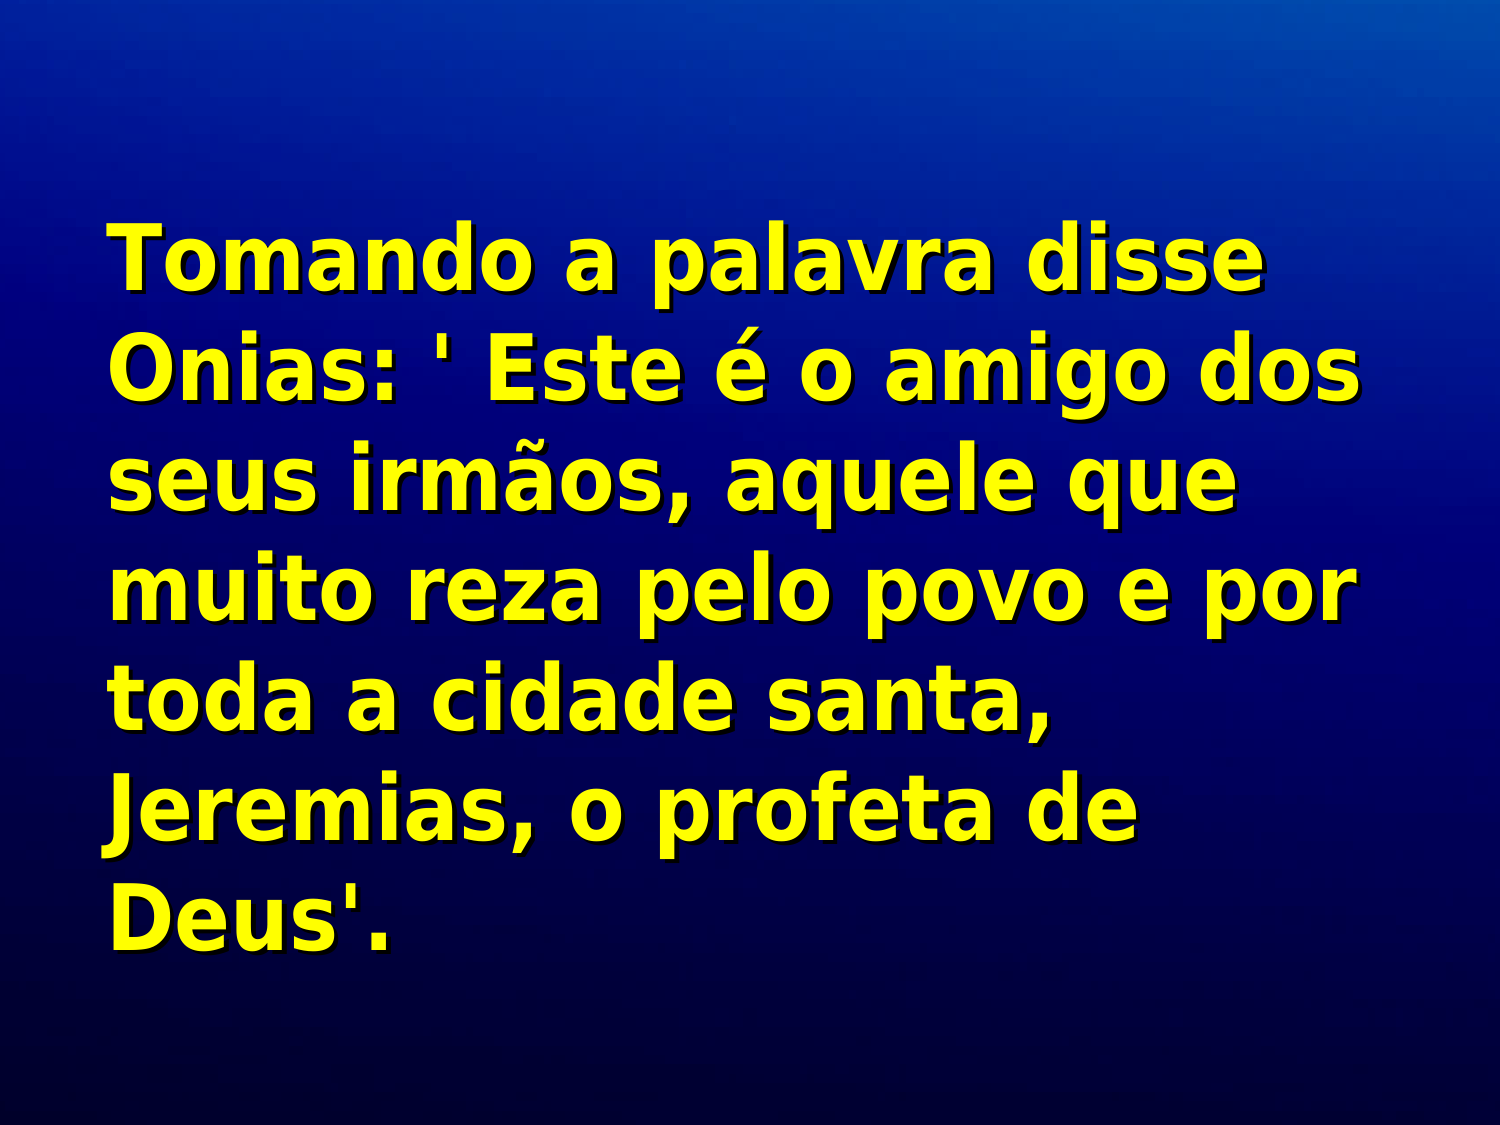

Tomando a palavra disse Onias: ' Este é o amigo dos seus irmãos, aquele que muito reza pelo povo e por toda a cidade santa, Jeremias, o profeta de Deus'.